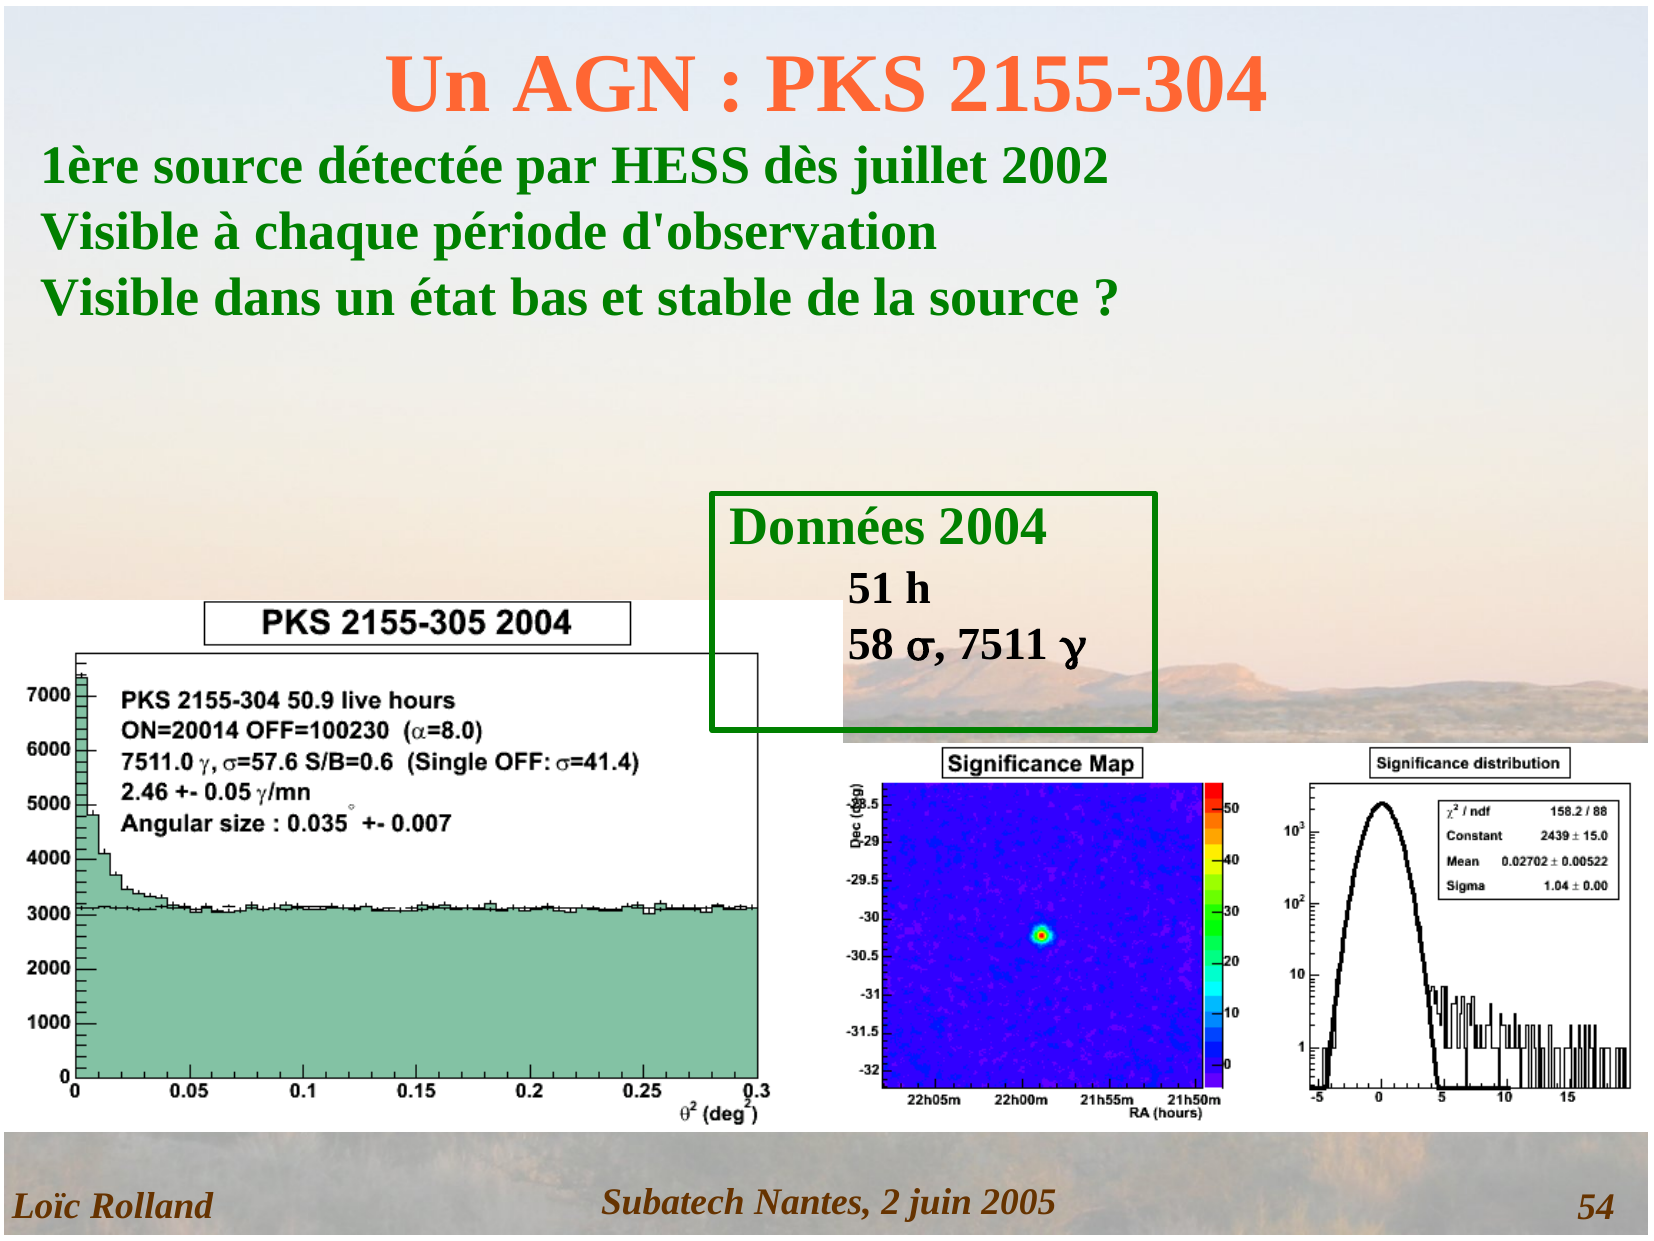

# Un AGN : PKS 2155-304
1ère source détectée par HESS dès juillet 2002
Visible à chaque période d'observation
Visible dans un état bas et stable de la source ?
Données 2004
51 h
58 , 7511 